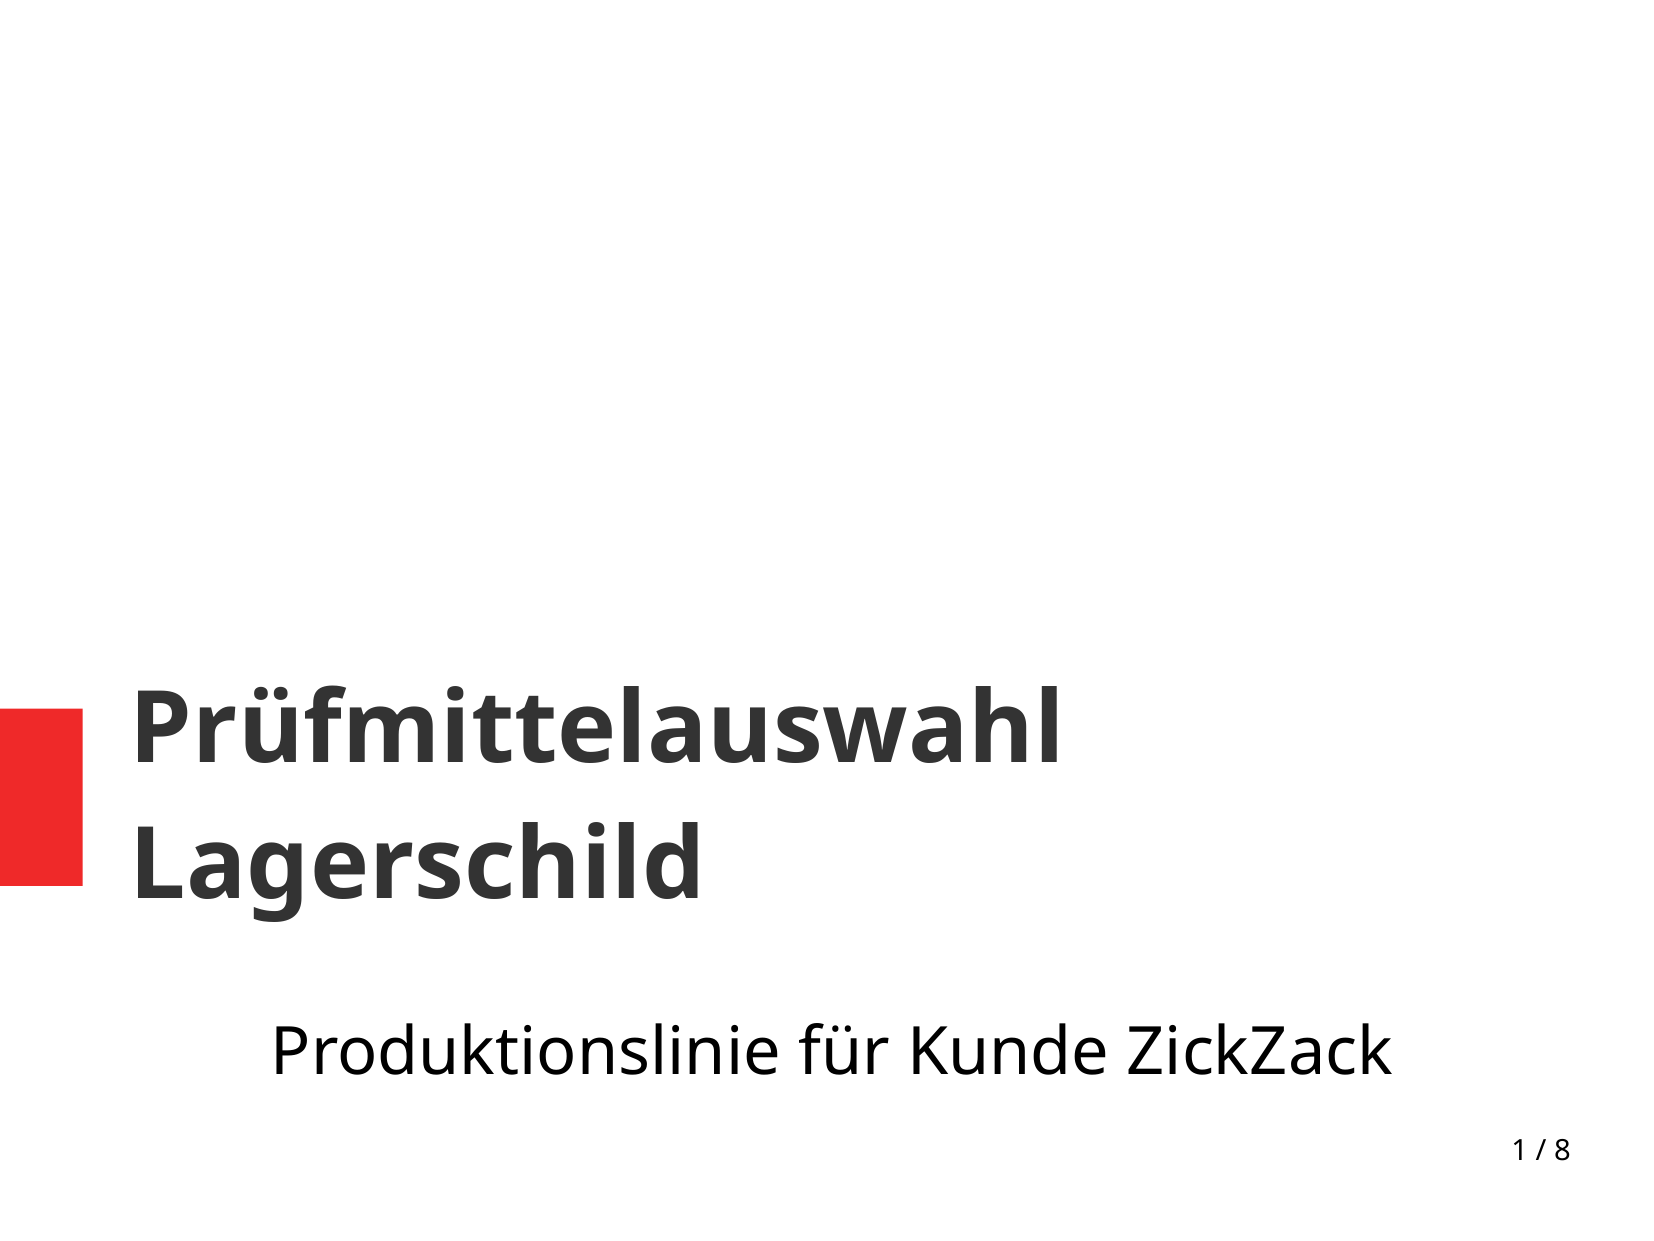

# Prüfmittelauswahl Lagerschild
Produktionslinie für Kunde ZickZack
1